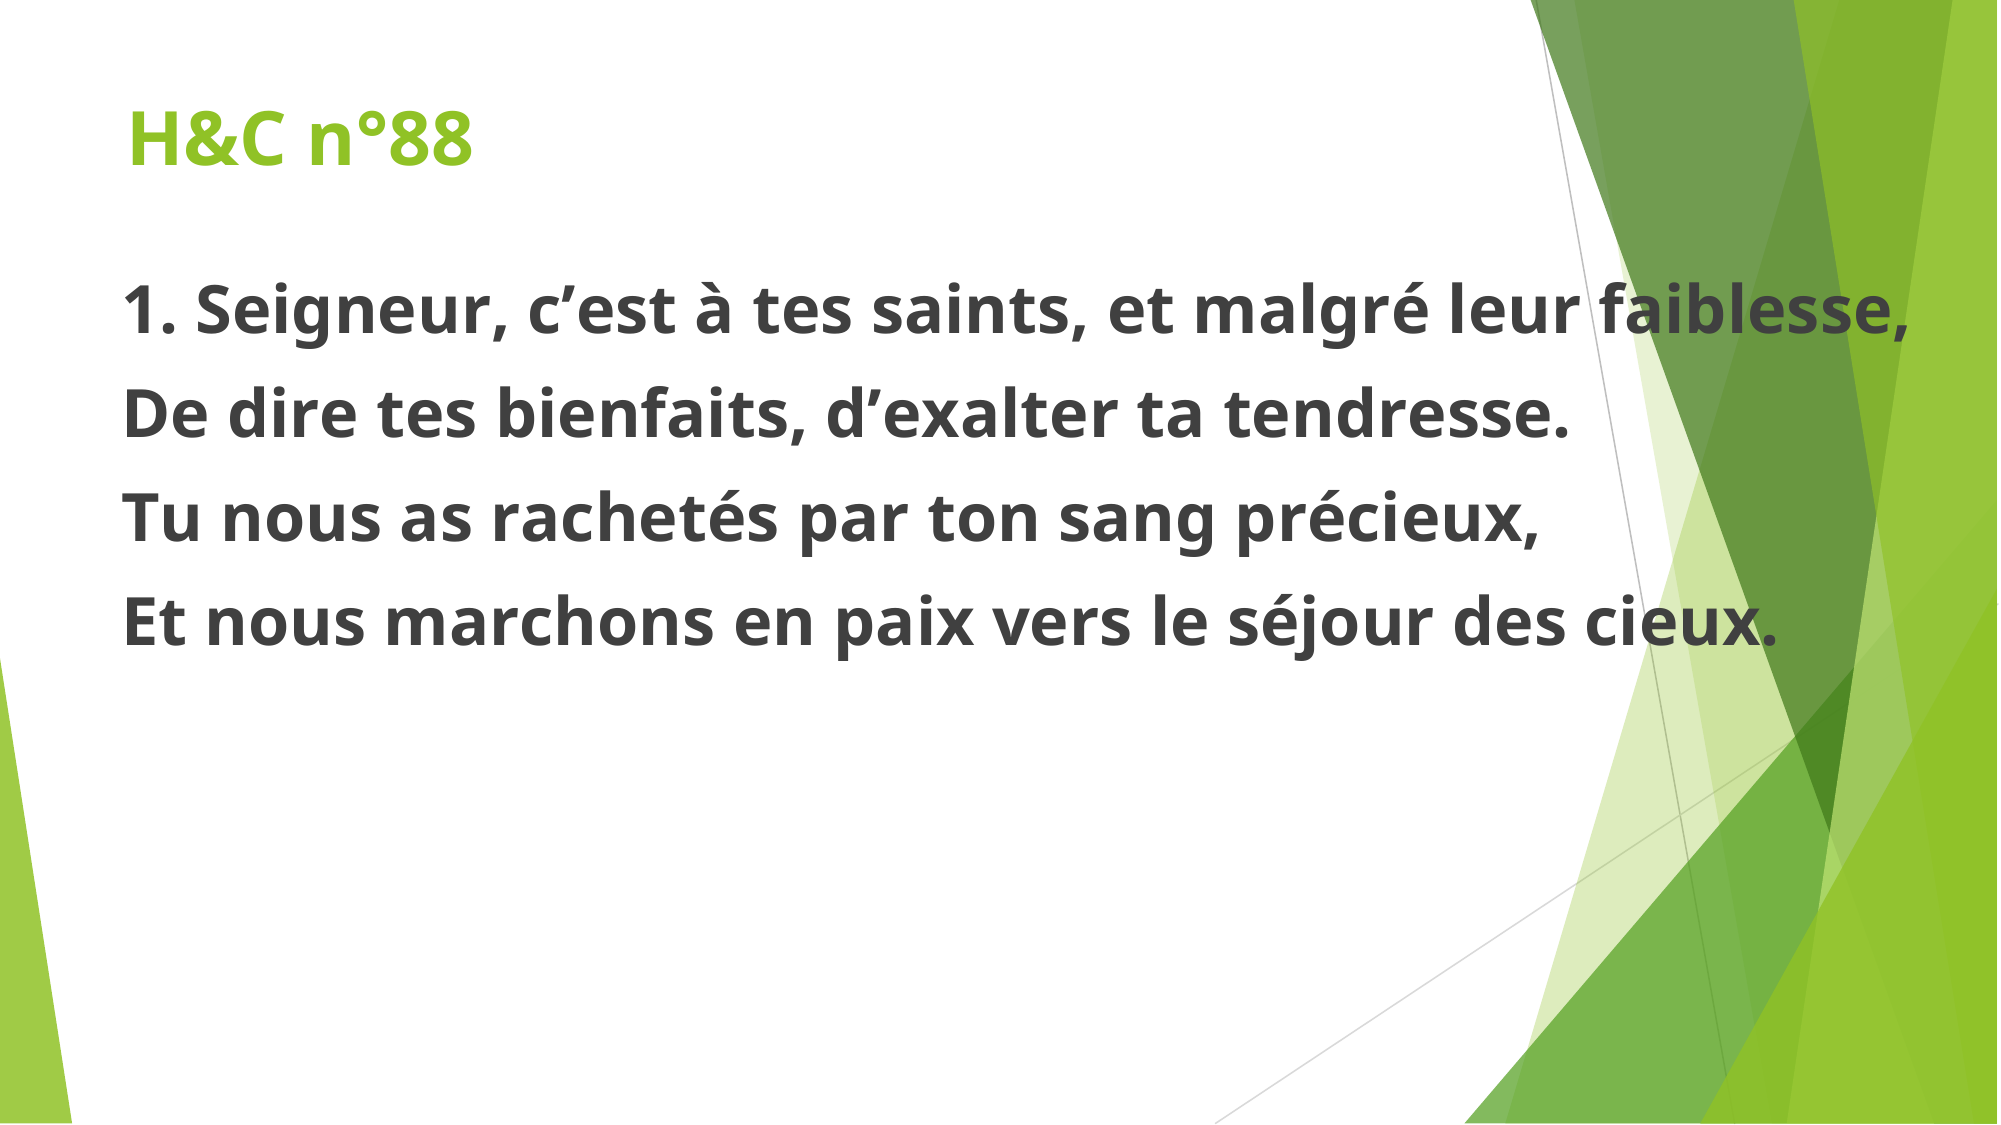

H&C n°88
1. Seigneur, c’est à tes saints, et malgré leur faiblesse,
De dire tes bienfaits, d’exalter ta tendresse.
Tu nous as rachetés par ton sang précieux,
Et nous marchons en paix vers le séjour des cieux.